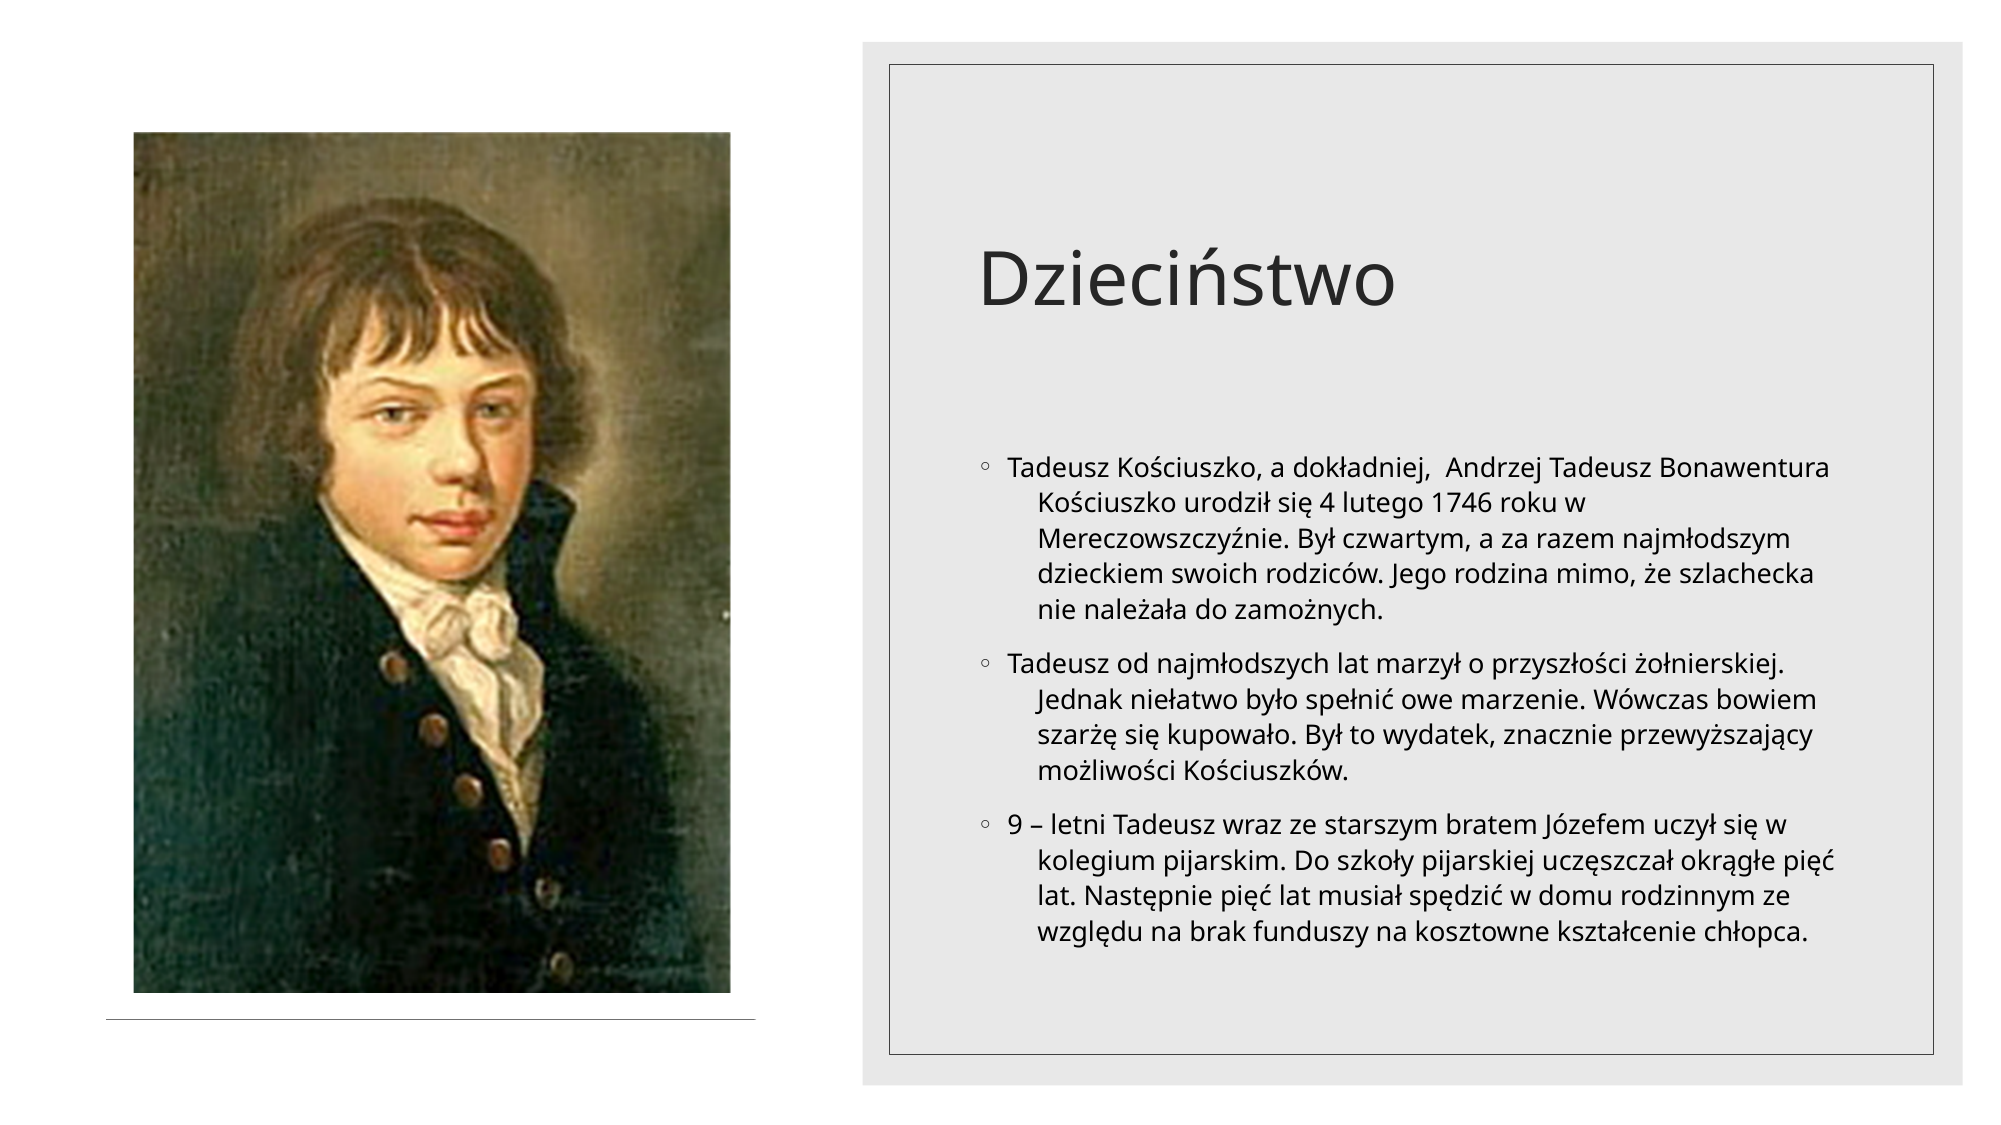

# Dzieciństwo
Tadeusz Kościuszko, a dokładniej, Andrzej Tadeusz Bonawentura Kościuszko urodził się 4 lutego 1746 roku w Mereczowszczyźnie. Był czwartym, a za razem najmłodszym dzieckiem swoich rodziców. Jego rodzina mimo, że szlachecka nie należała do zamożnych.
Tadeusz od najmłodszych lat marzył o przyszłości żołnierskiej. Jednak niełatwo było spełnić owe marzenie. Wówczas bowiem szarżę się kupowało. Był to wydatek, znacznie przewyższający możliwości Kościuszków.
9 – letni Tadeusz wraz ze starszym bratem Józefem uczył się w kolegium pijarskim. Do szkoły pijarskiej uczęszczał okrągłe pięć lat. Następnie pięć lat musiał spędzić w domu rodzinnym ze względu na brak funduszy na kosztowne kształcenie chłopca.